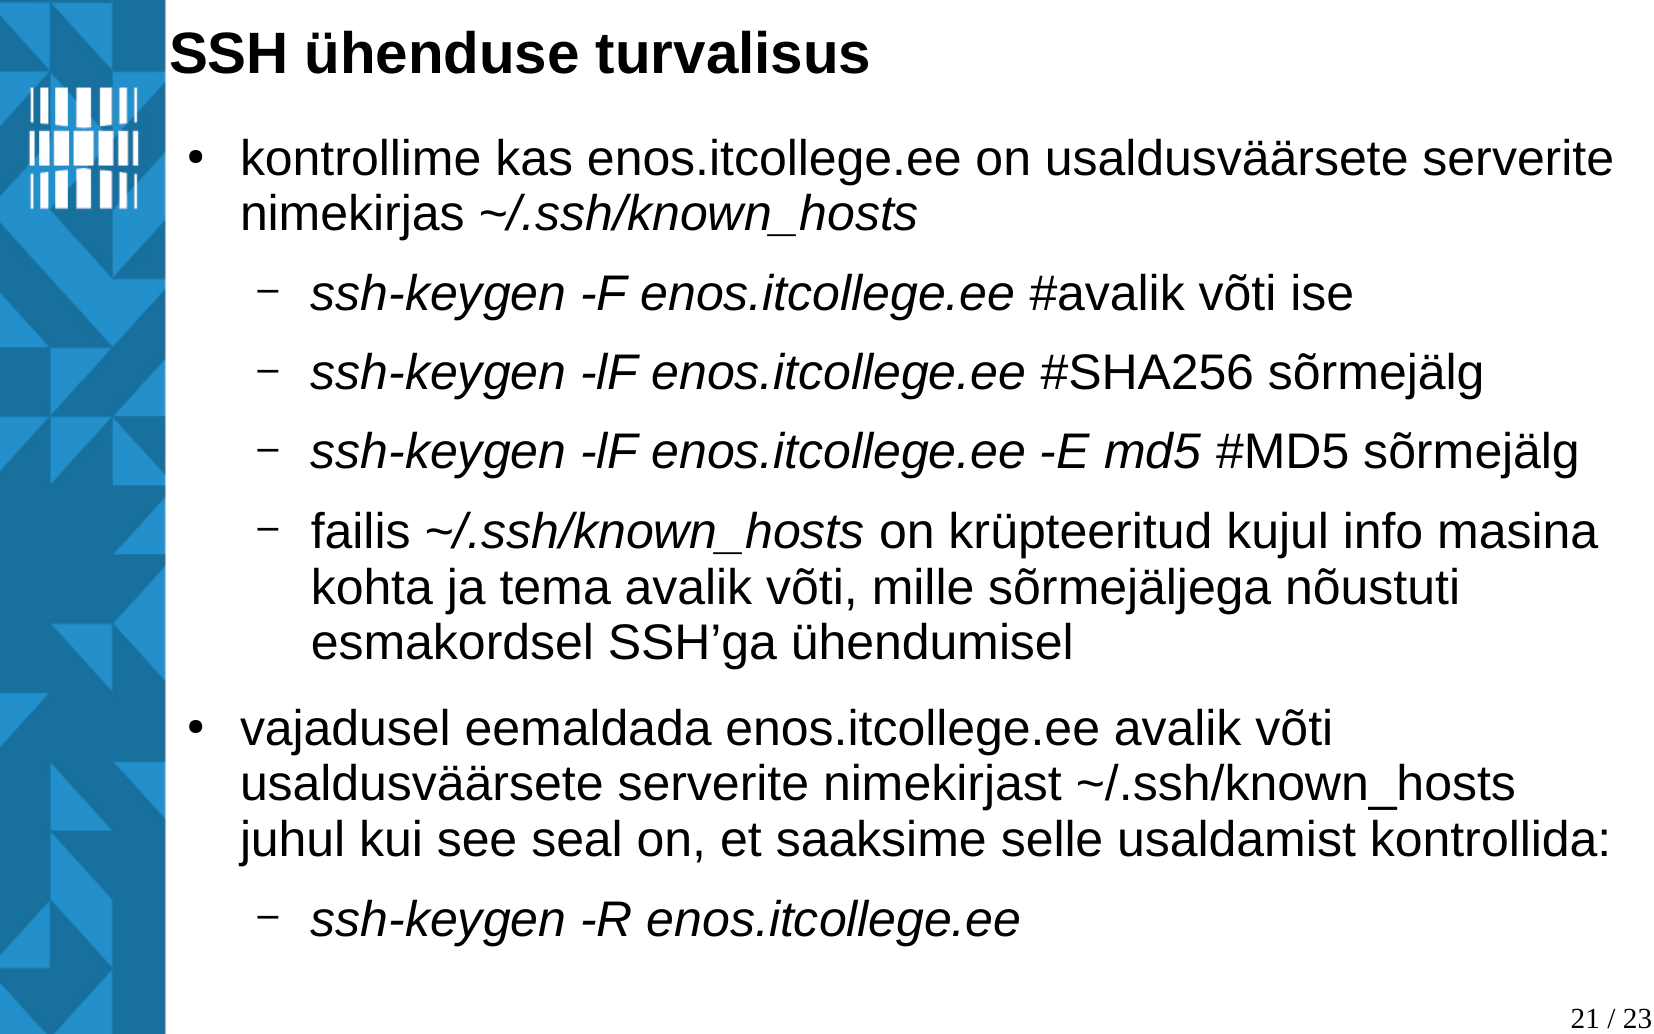

# SSH ühenduse turvalisus
kontrollime kas enos.itcollege.ee on usaldusväärsete serverite nimekirjas ~/.ssh/known_hosts
ssh-keygen -F enos.itcollege.ee #avalik võti ise
ssh-keygen -lF enos.itcollege.ee #SHA256 sõrmejälg
ssh-keygen -lF enos.itcollege.ee -E md5 #MD5 sõrmejälg
failis ~/.ssh/known_hosts on krüpteeritud kujul info masina kohta ja tema avalik võti, mille sõrmejäljega nõustuti esmakordsel SSH’ga ühendumisel
vajadusel eemaldada enos.itcollege.ee avalik võti usaldusväärsete serverite nimekirjast ~/.ssh/known_hosts juhul kui see seal on, et saaksime selle usaldamist kontrollida:
ssh-keygen -R enos.itcollege.ee
21